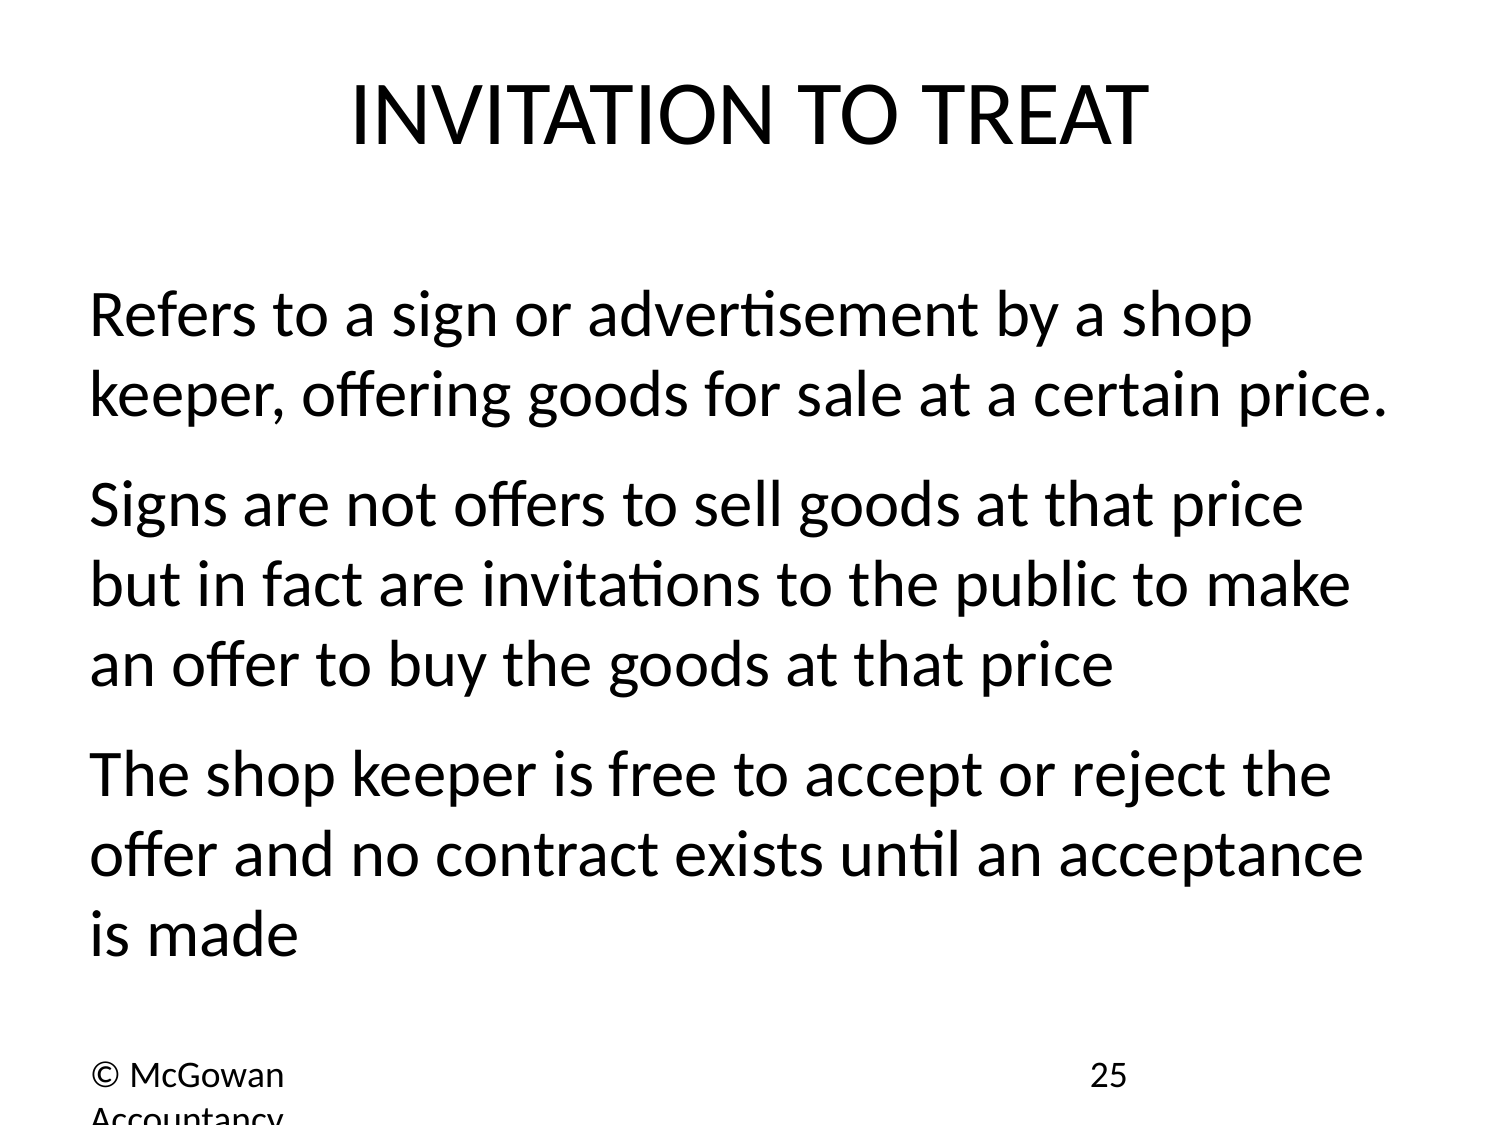

# INVITATION TO TREAT
Refers to a sign or advertisement by a shop keeper, offering goods for sale at a certain price.
Signs are not offers to sell goods at that price but in fact are invitations to the public to make an offer to buy the goods at that price
The shop keeper is free to accept or reject the offer and no contract exists until an acceptance is made
© McGowan Accountancy Services
25